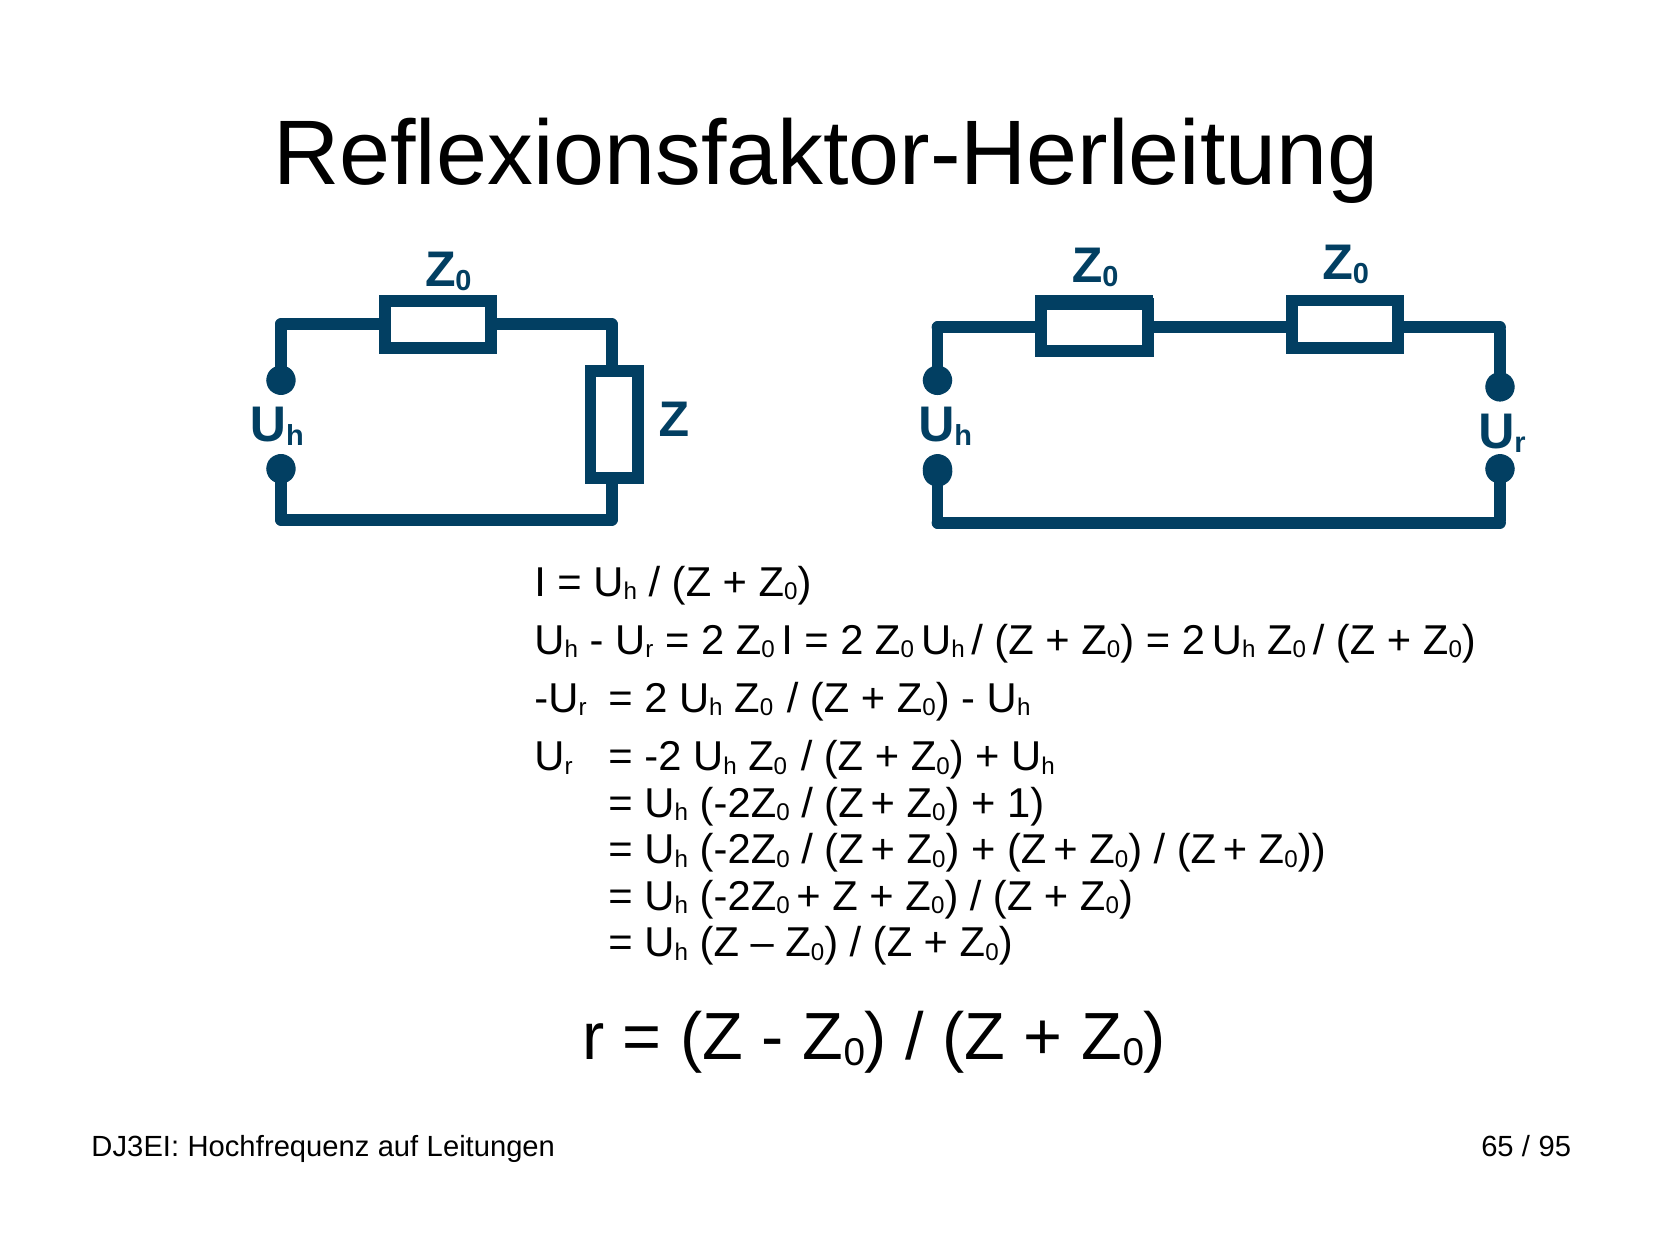

# Reflexionsfaktor-Herleitung
Z0
Z0
Z0
Z
Uh
Uh
Ur
I = Uh / (Z + Z0)
Uh - Ur = 2 Z0 I = 2 Z0 Uh / (Z + Z0) = 2 Uh Z0 / (Z + Z0)
-Ur 	= 2 Uh Z0 / (Z + Z0) - Uh
Ur 	= -2 Uh Z0 / (Z + Z0) + Uh
	= Uh (-2Z0 / (Z + Z0) + 1)
	= Uh (-2Z0 / (Z + Z0) + (Z + Z0) / (Z + Z0))
	= Uh (-2Z0 + Z + Z0) / (Z + Z0)
	= Uh (Z – Z0) / (Z + Z0)
r = (Z - Z0) / (Z + Z0)